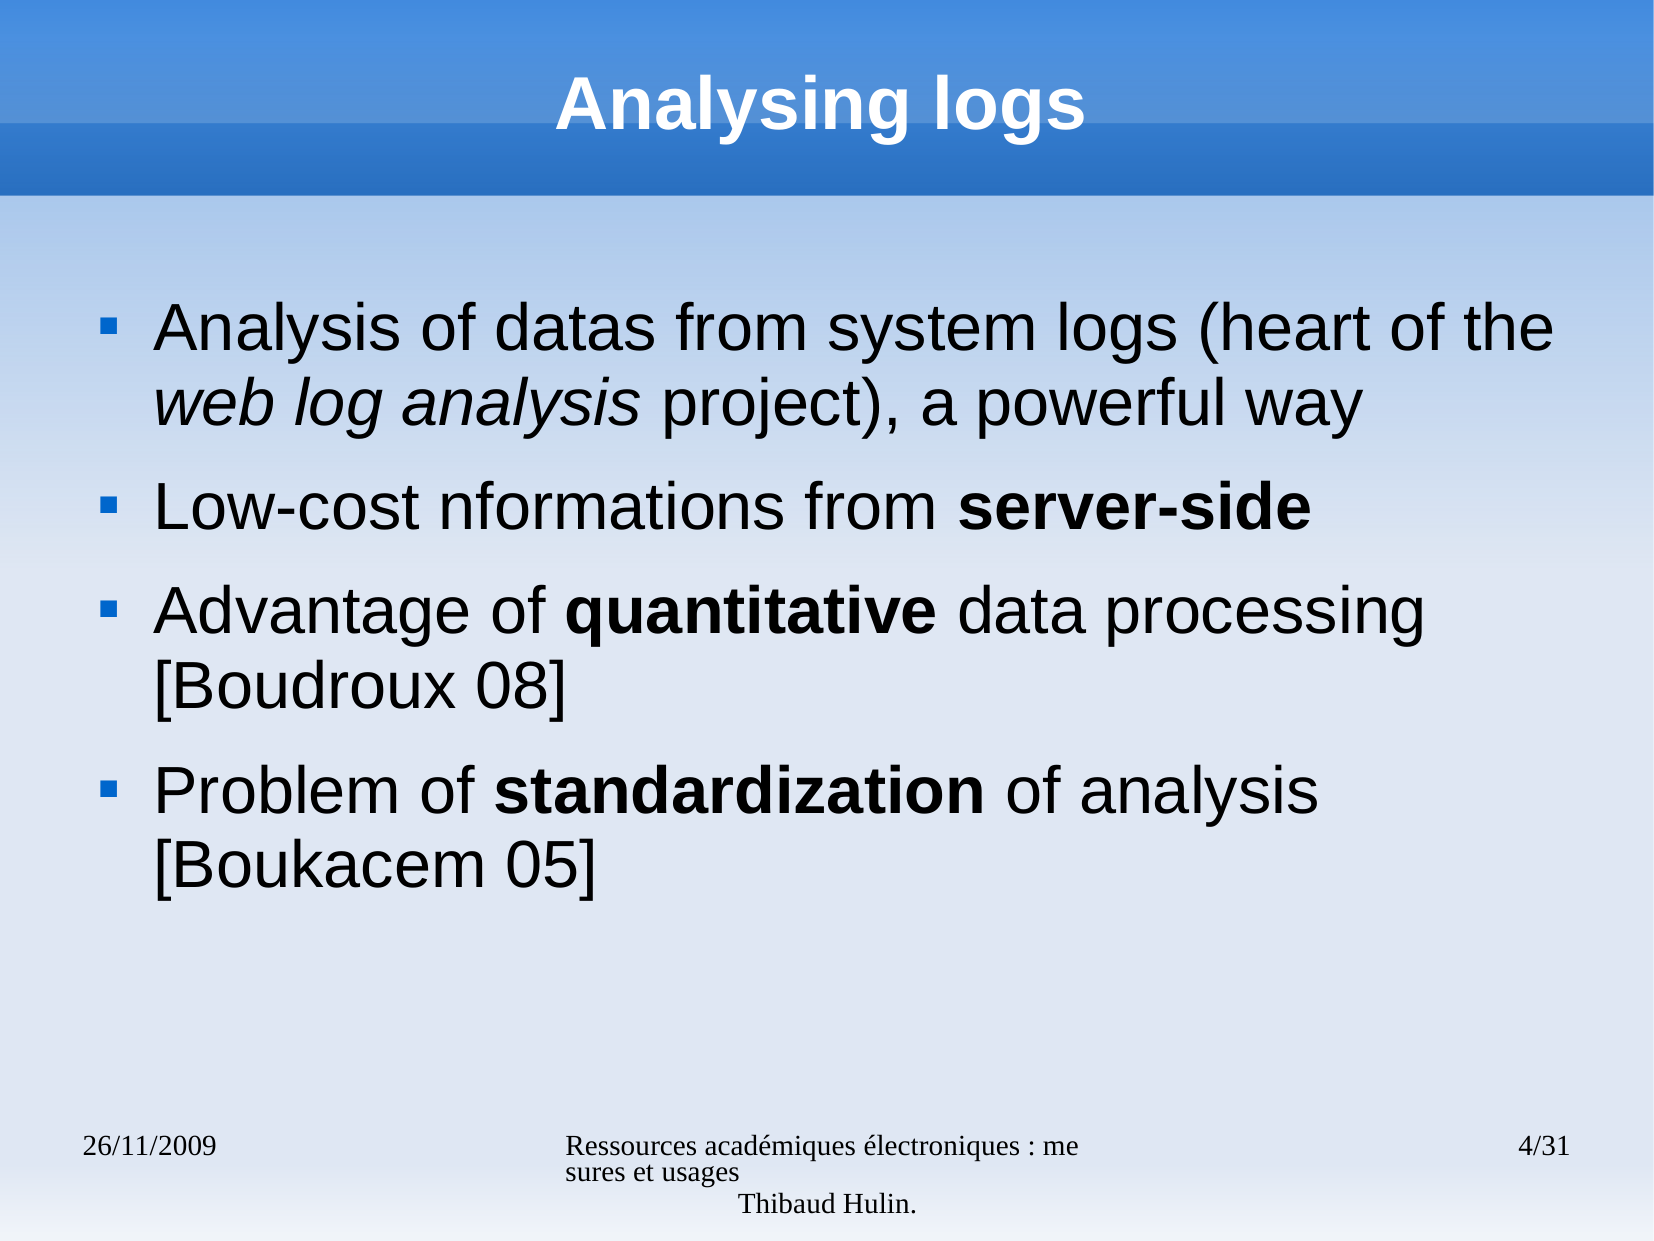

# Analysing logs
Analysis of datas from system logs (heart of the web log analysis project), a powerful way
Low-cost nformations from server-side
Advantage of quantitative data processing [Boudroux 08]
Problem of standardization of analysis [Boukacem 05]
26/11/2009
Ressources académiques électroniques : mesures et usages
4